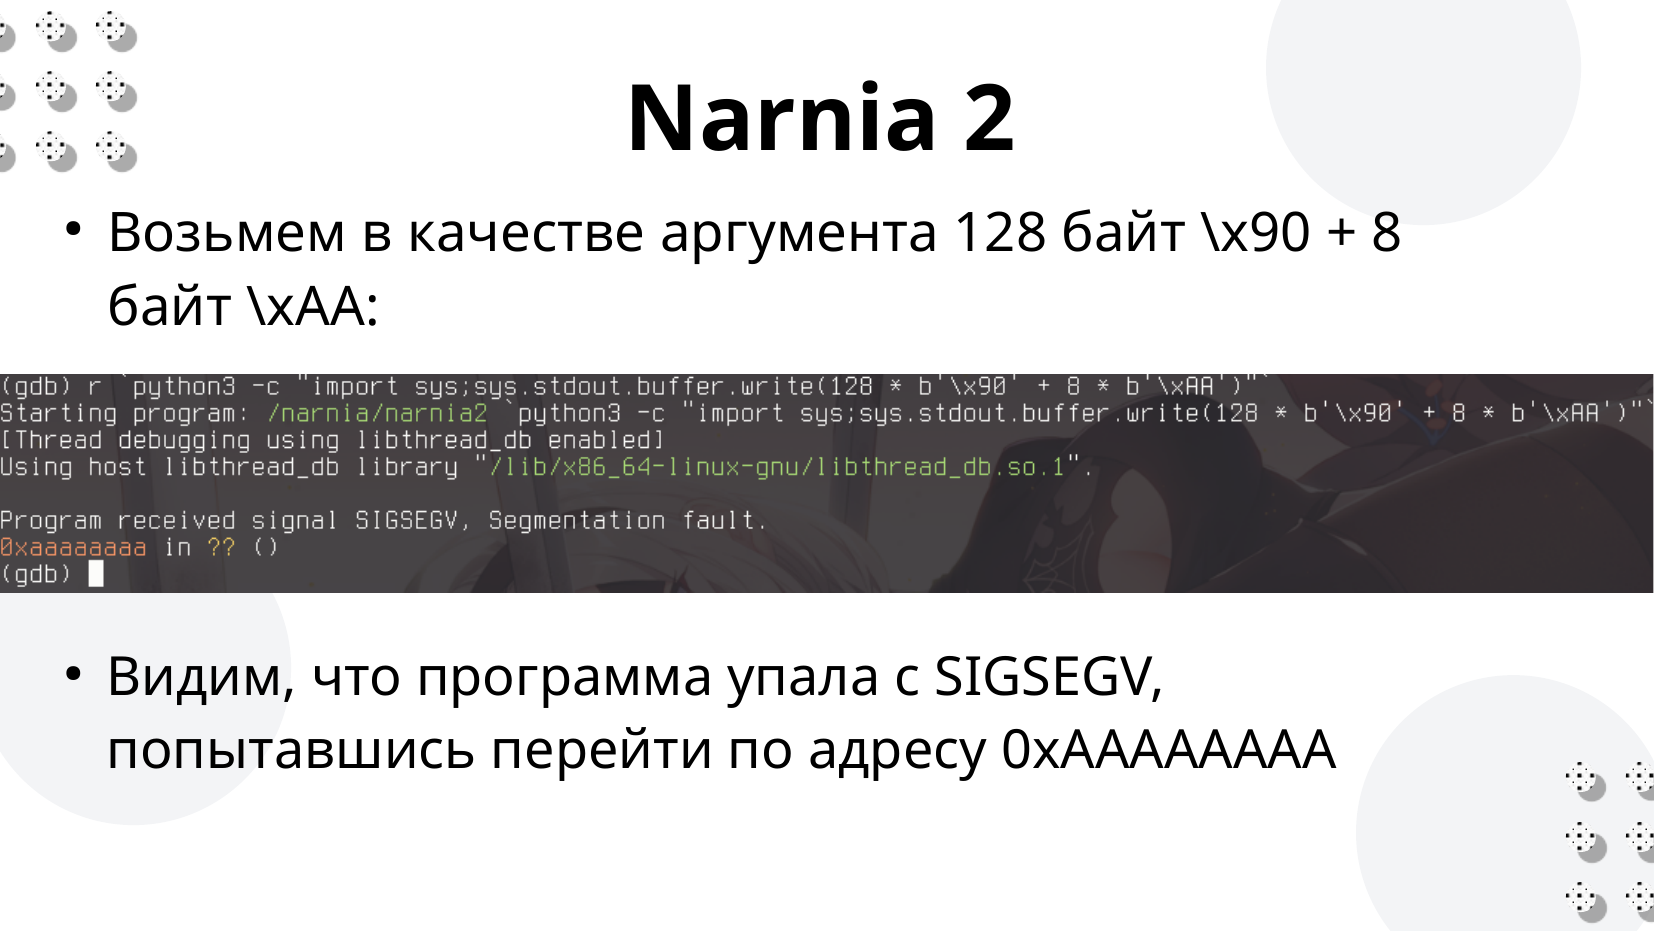

# Narnia 2
Возьмем в качестве аргумента 128 байт \x90 + 8 байт \xAA:
Видим, что программа упала с SIGSEGV, попытавшись перейти по адресу 0xAAAAAAAA